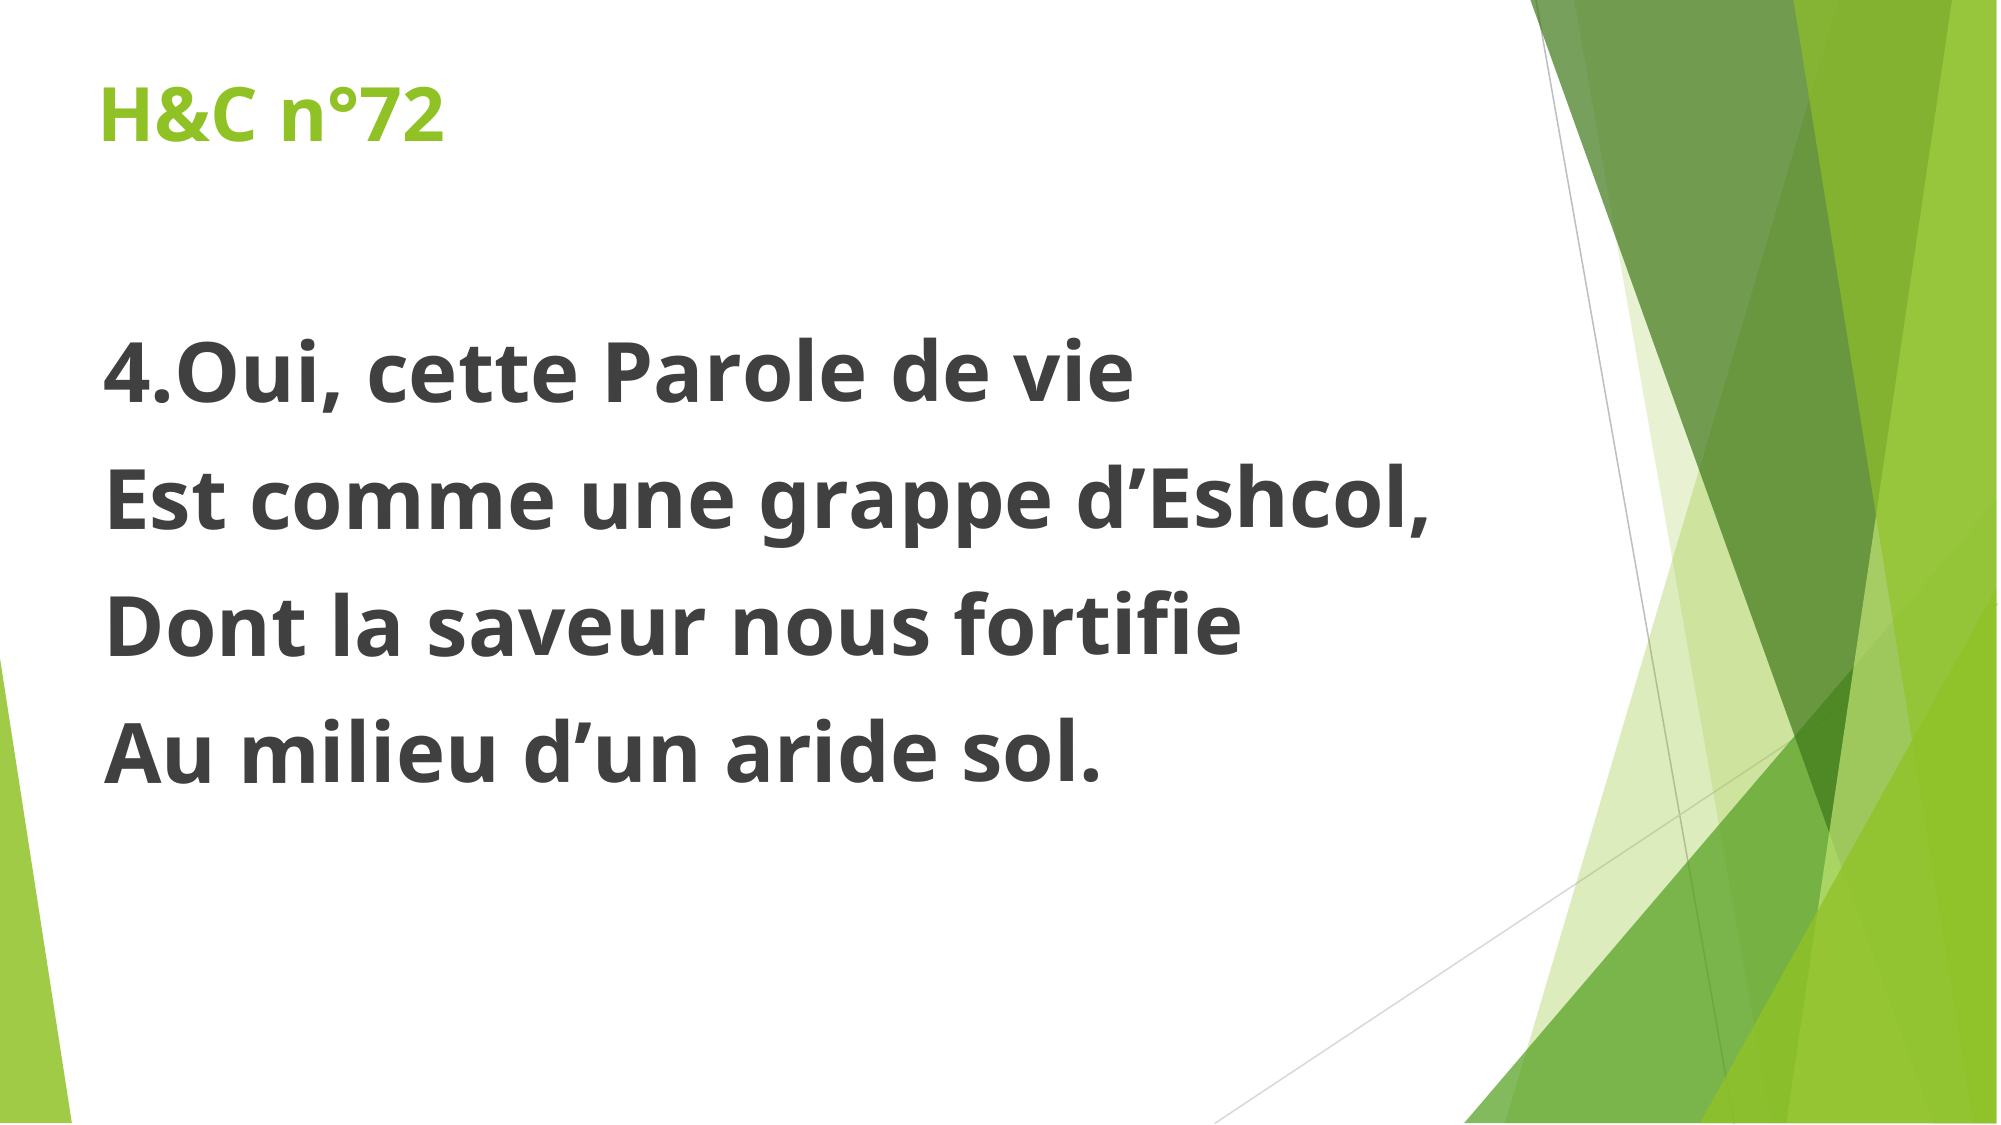

H&C n°72
4.Oui, cette Parole de vie
Est comme une grappe d’Eshcol,
Dont la saveur nous fortifie
Au milieu d’un aride sol.